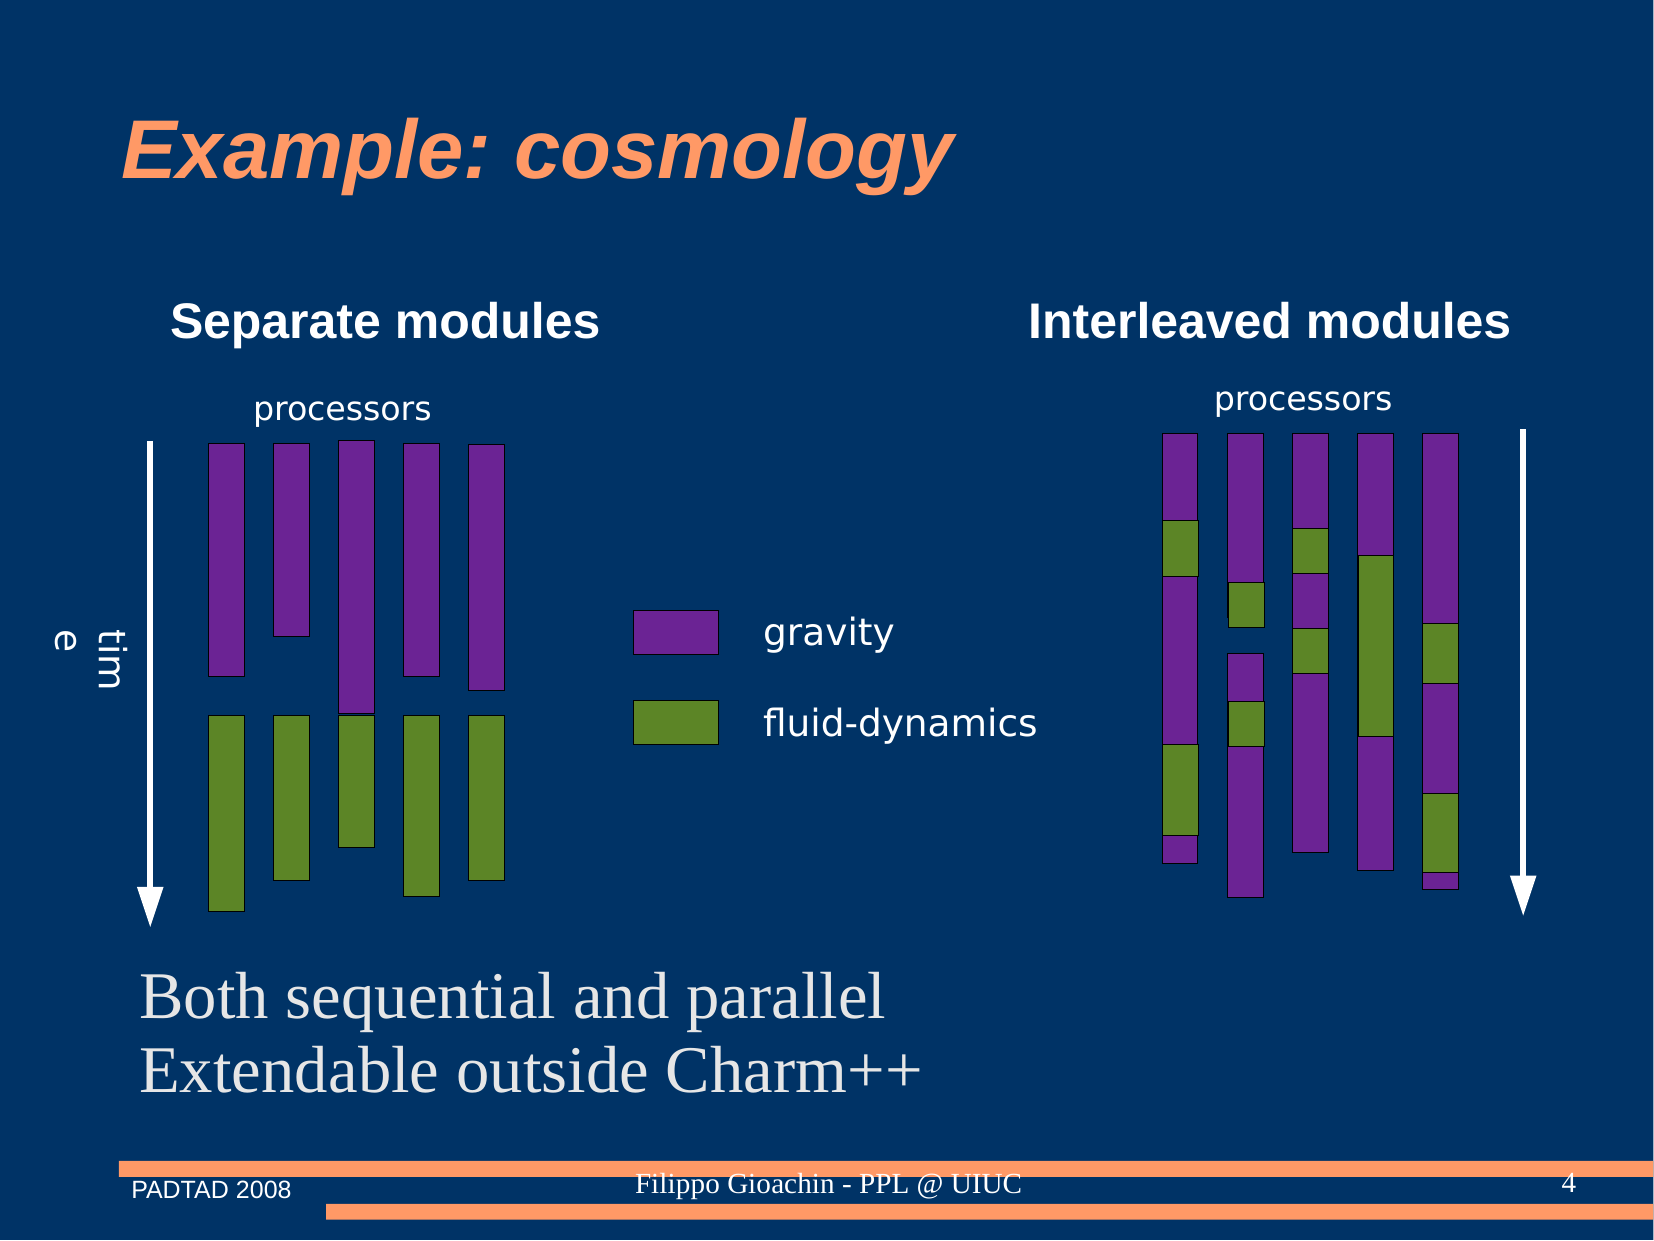

# Example: cosmology
Separate modules
Interleaved modules
processors
processors
gravity
time
fluid-dynamics
Both sequential and parallel
Extendable outside Charm++
4
Filippo Gioachin - PPL @ UIUC